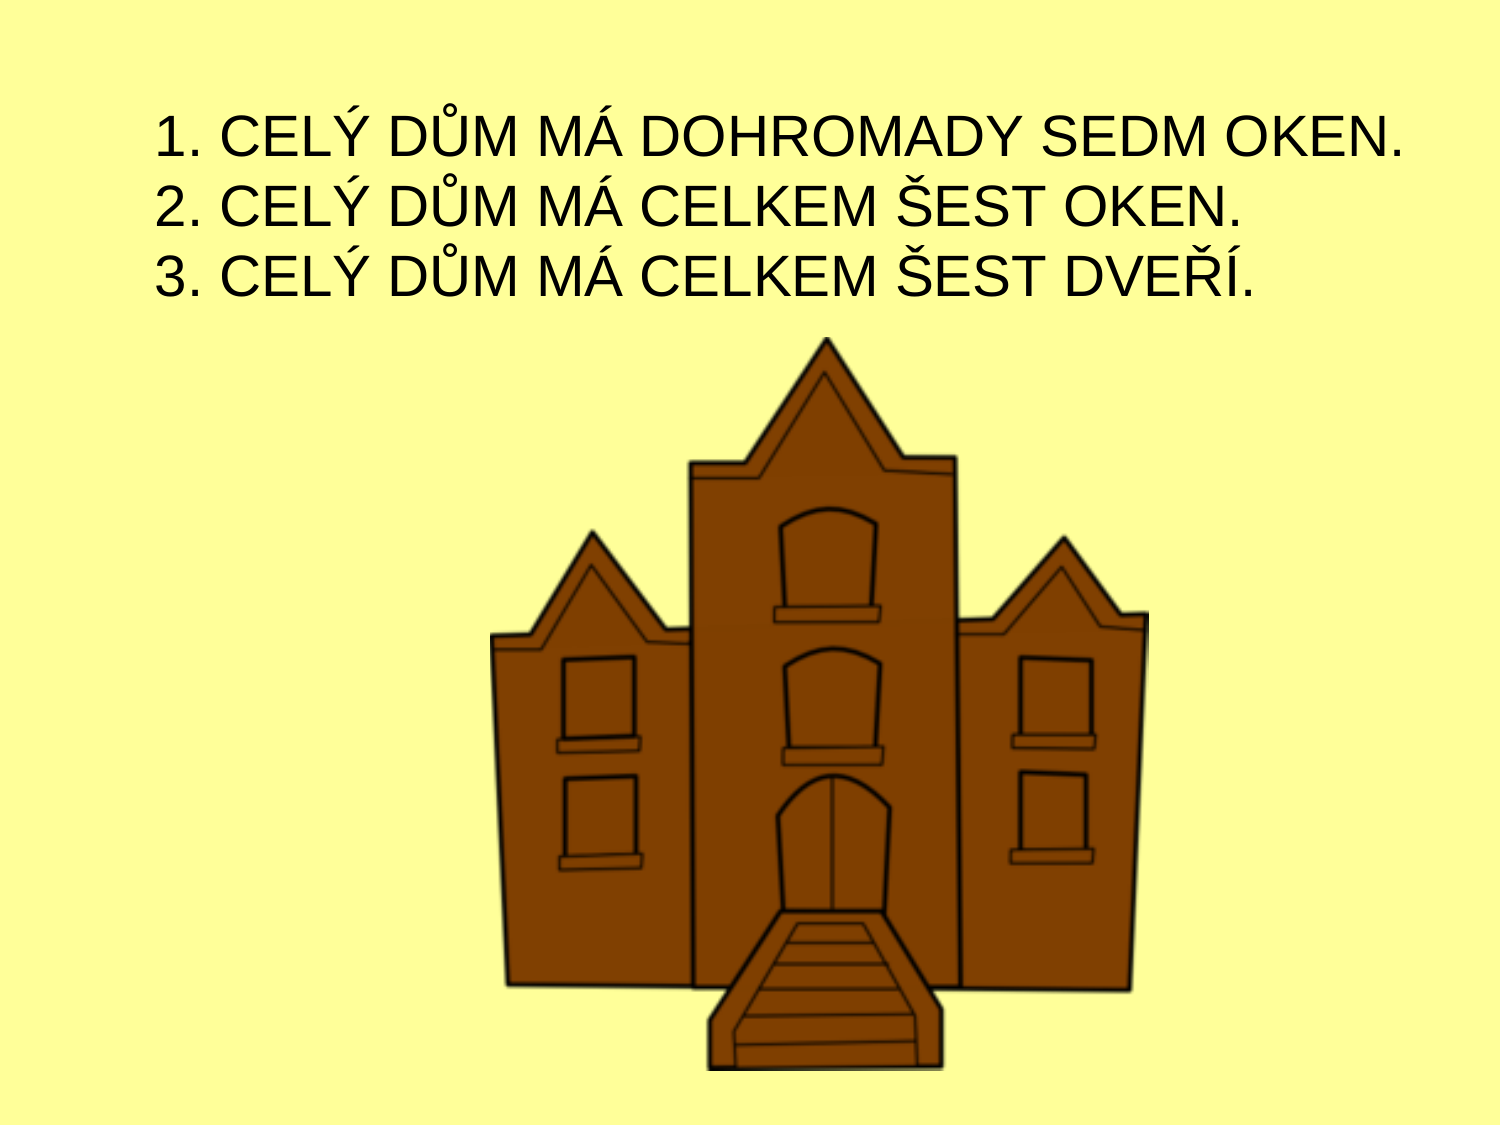

# 1. CELÝ DŮM MÁ DOHROMADY SEDM OKEN. 2. CELÝ DŮM MÁ CELKEM ŠEST OKEN. 3. CELÝ DŮM MÁ CELKEM ŠEST DVEŘÍ.